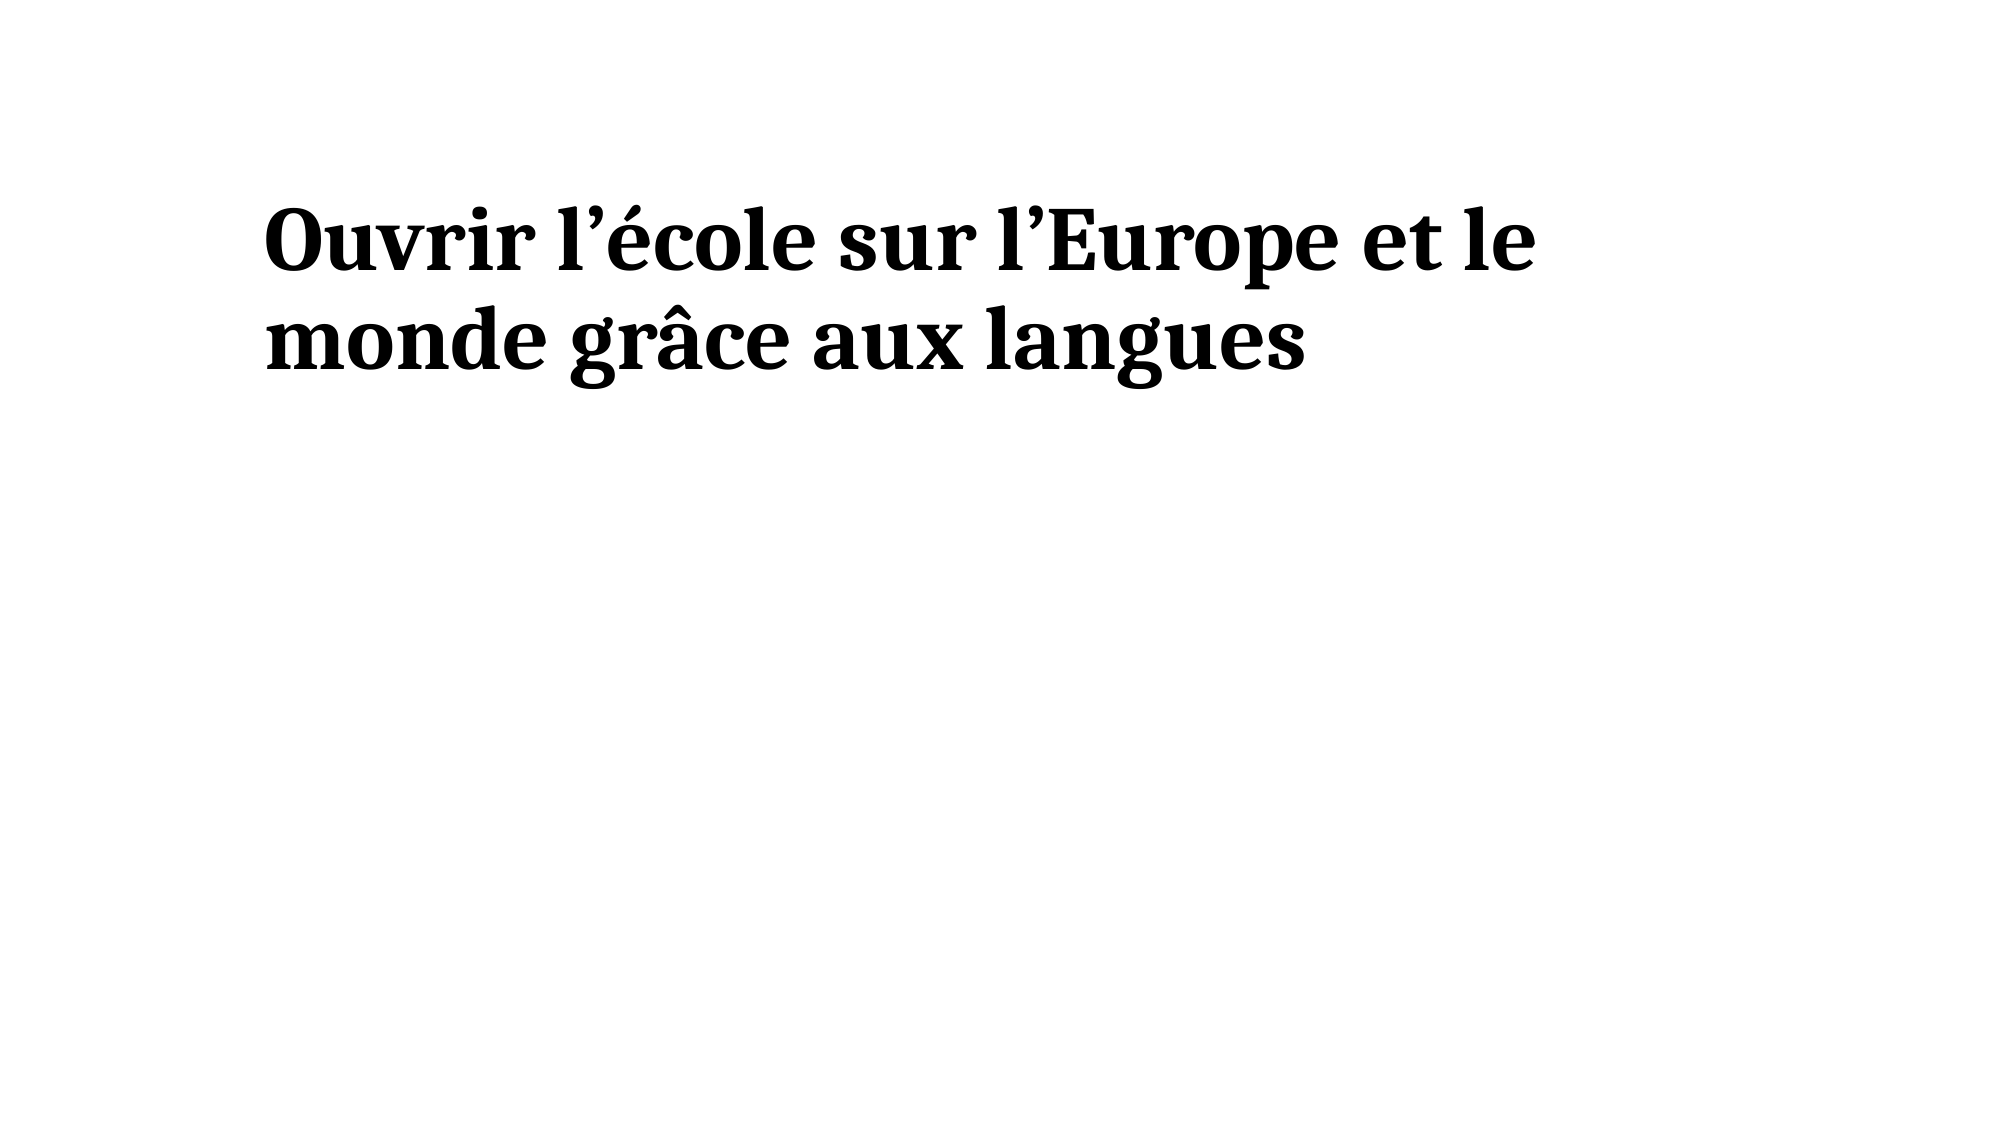

# Ouvrir l’école sur l’Europe et le monde grâce aux langues